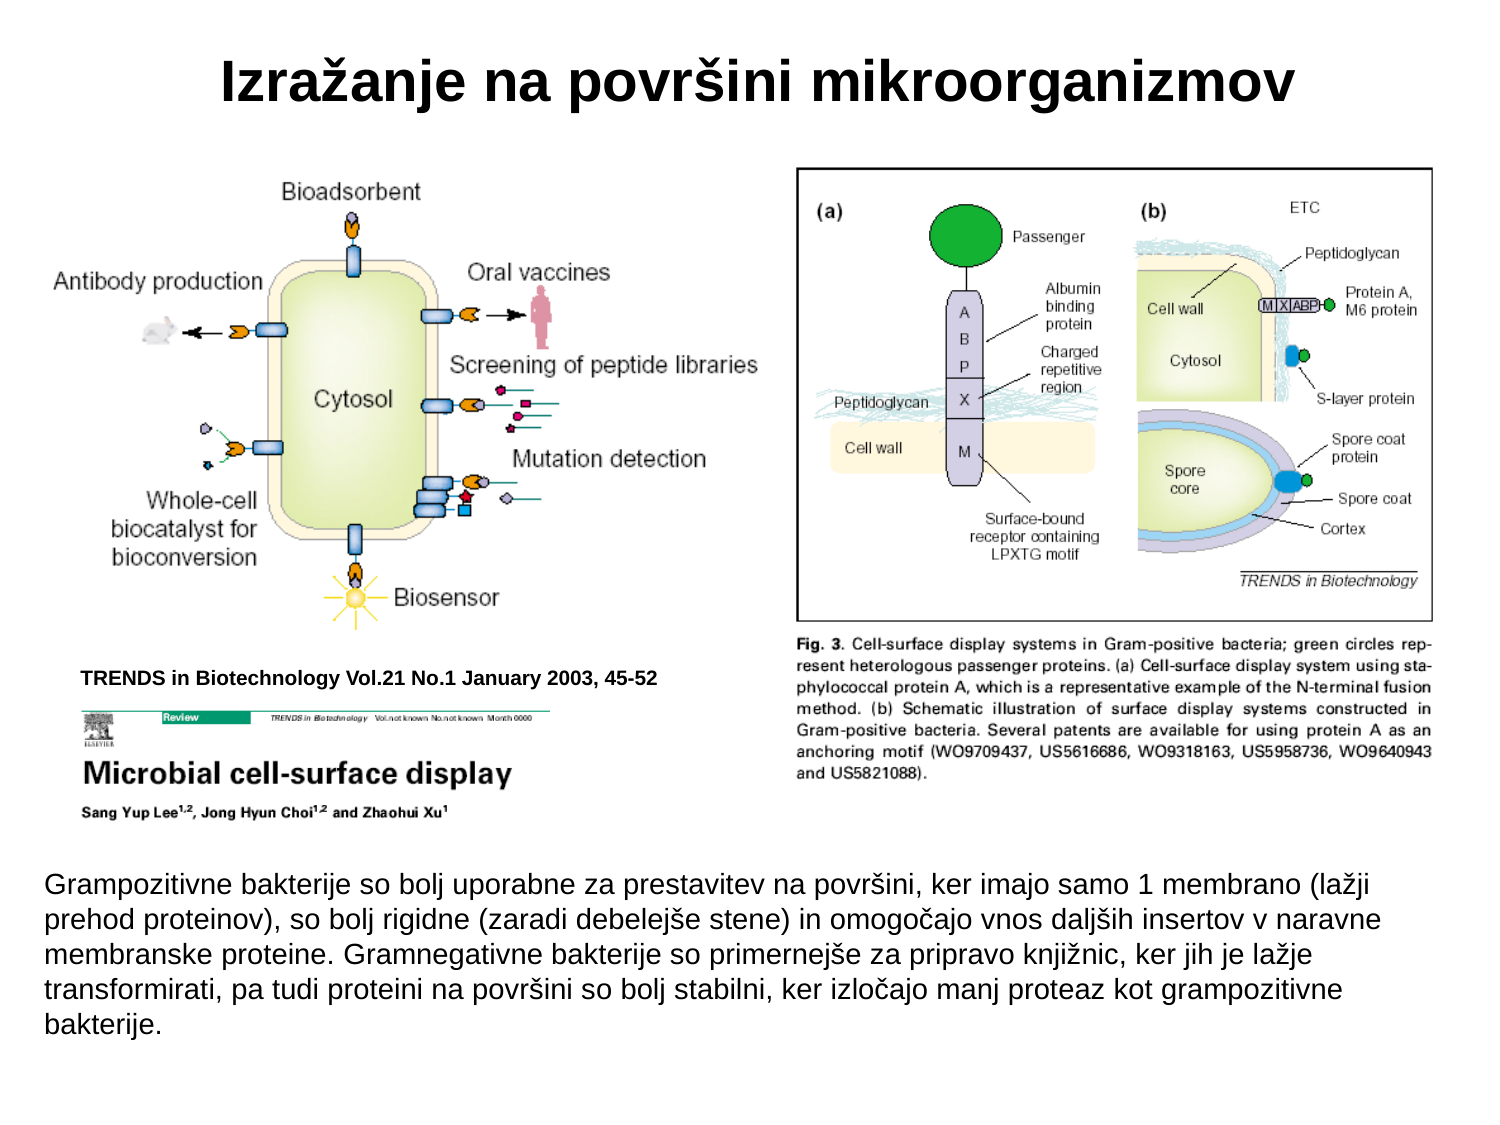

# Izražanje na površini mikroorganizmov
TRENDS in Biotechnology Vol.21 No.1 January 2003, 45-52
Grampozitivne bakterije so bolj uporabne za prestavitev na površini, ker imajo samo 1 membrano (lažji prehod proteinov), so bolj rigidne (zaradi debelejše stene) in omogočajo vnos daljših insertov v naravne membranske proteine. Gramnegativne bakterije so primernejše za pripravo knjižnic, ker jih je lažje transformirati, pa tudi proteini na površini so bolj stabilni, ker izločajo manj proteaz kot grampozitivne bakterije.